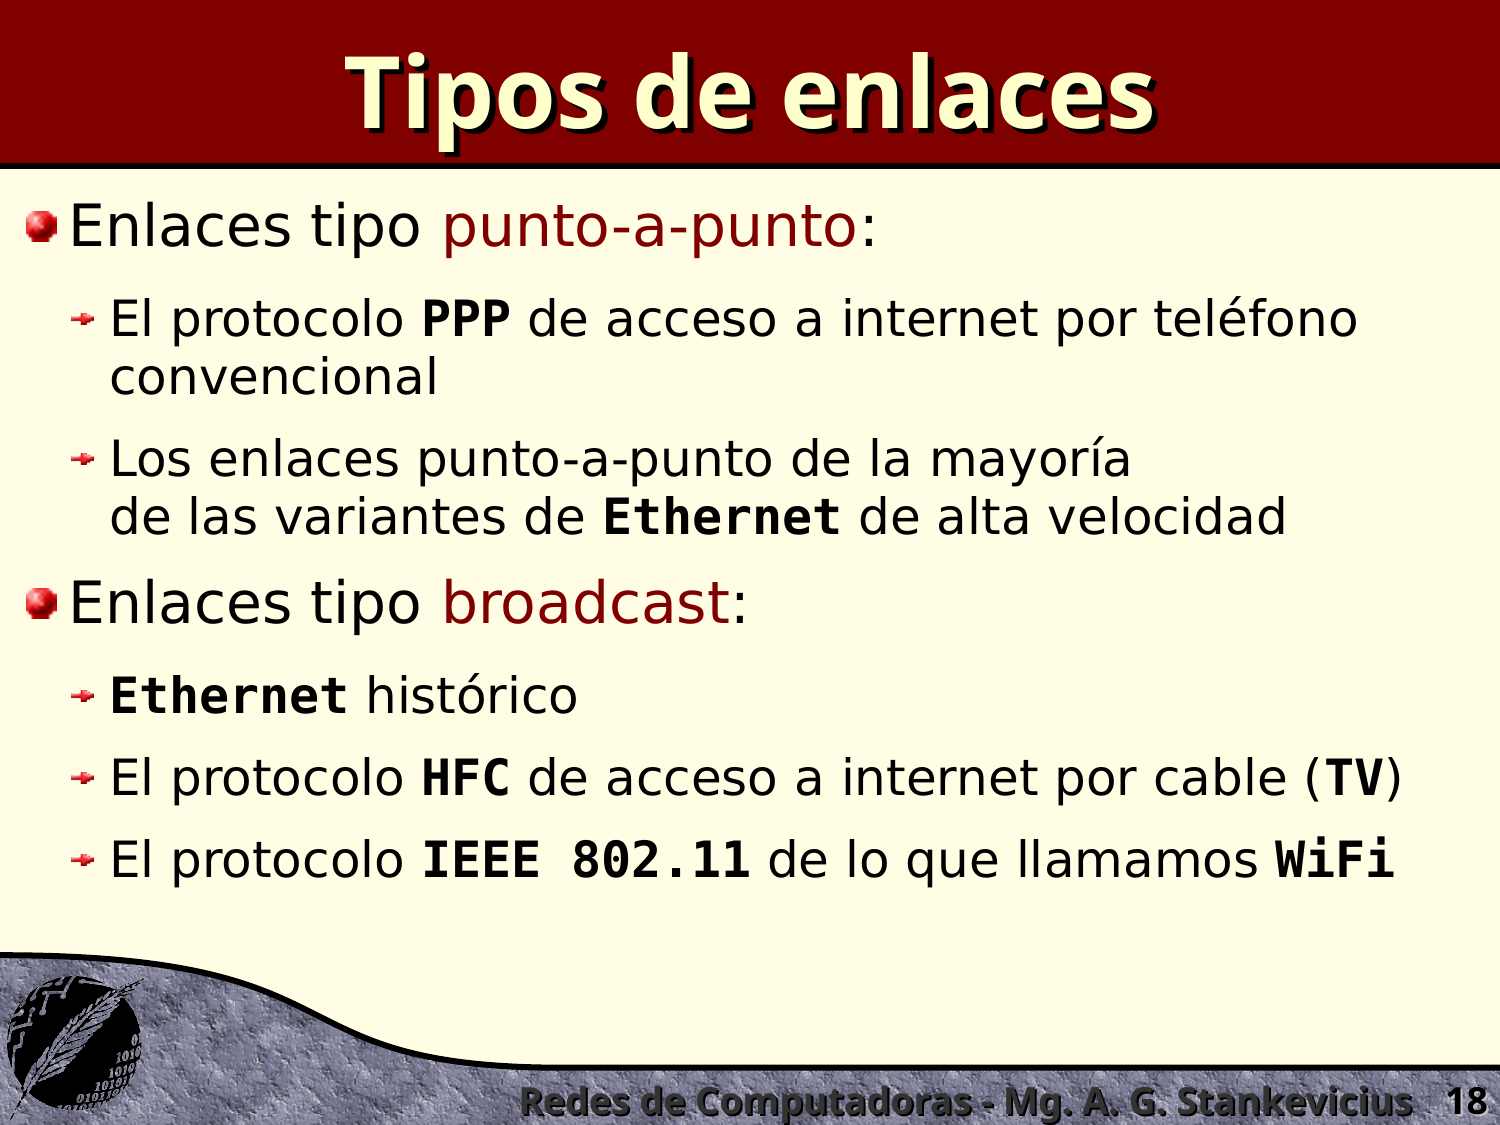

# Tipos de enlaces
Enlaces tipo punto-a-punto:
El protocolo PPP de acceso a internet por teléfono convencional
Los enlaces punto-a-punto de la mayoría
de las variantes de Ethernet de alta velocidad
Enlaces tipo broadcast:
Ethernet histórico
El protocolo HFC de acceso a internet por cable (TV)
El protocolo IEEE 802.11 de lo que llamamos WiFi
18